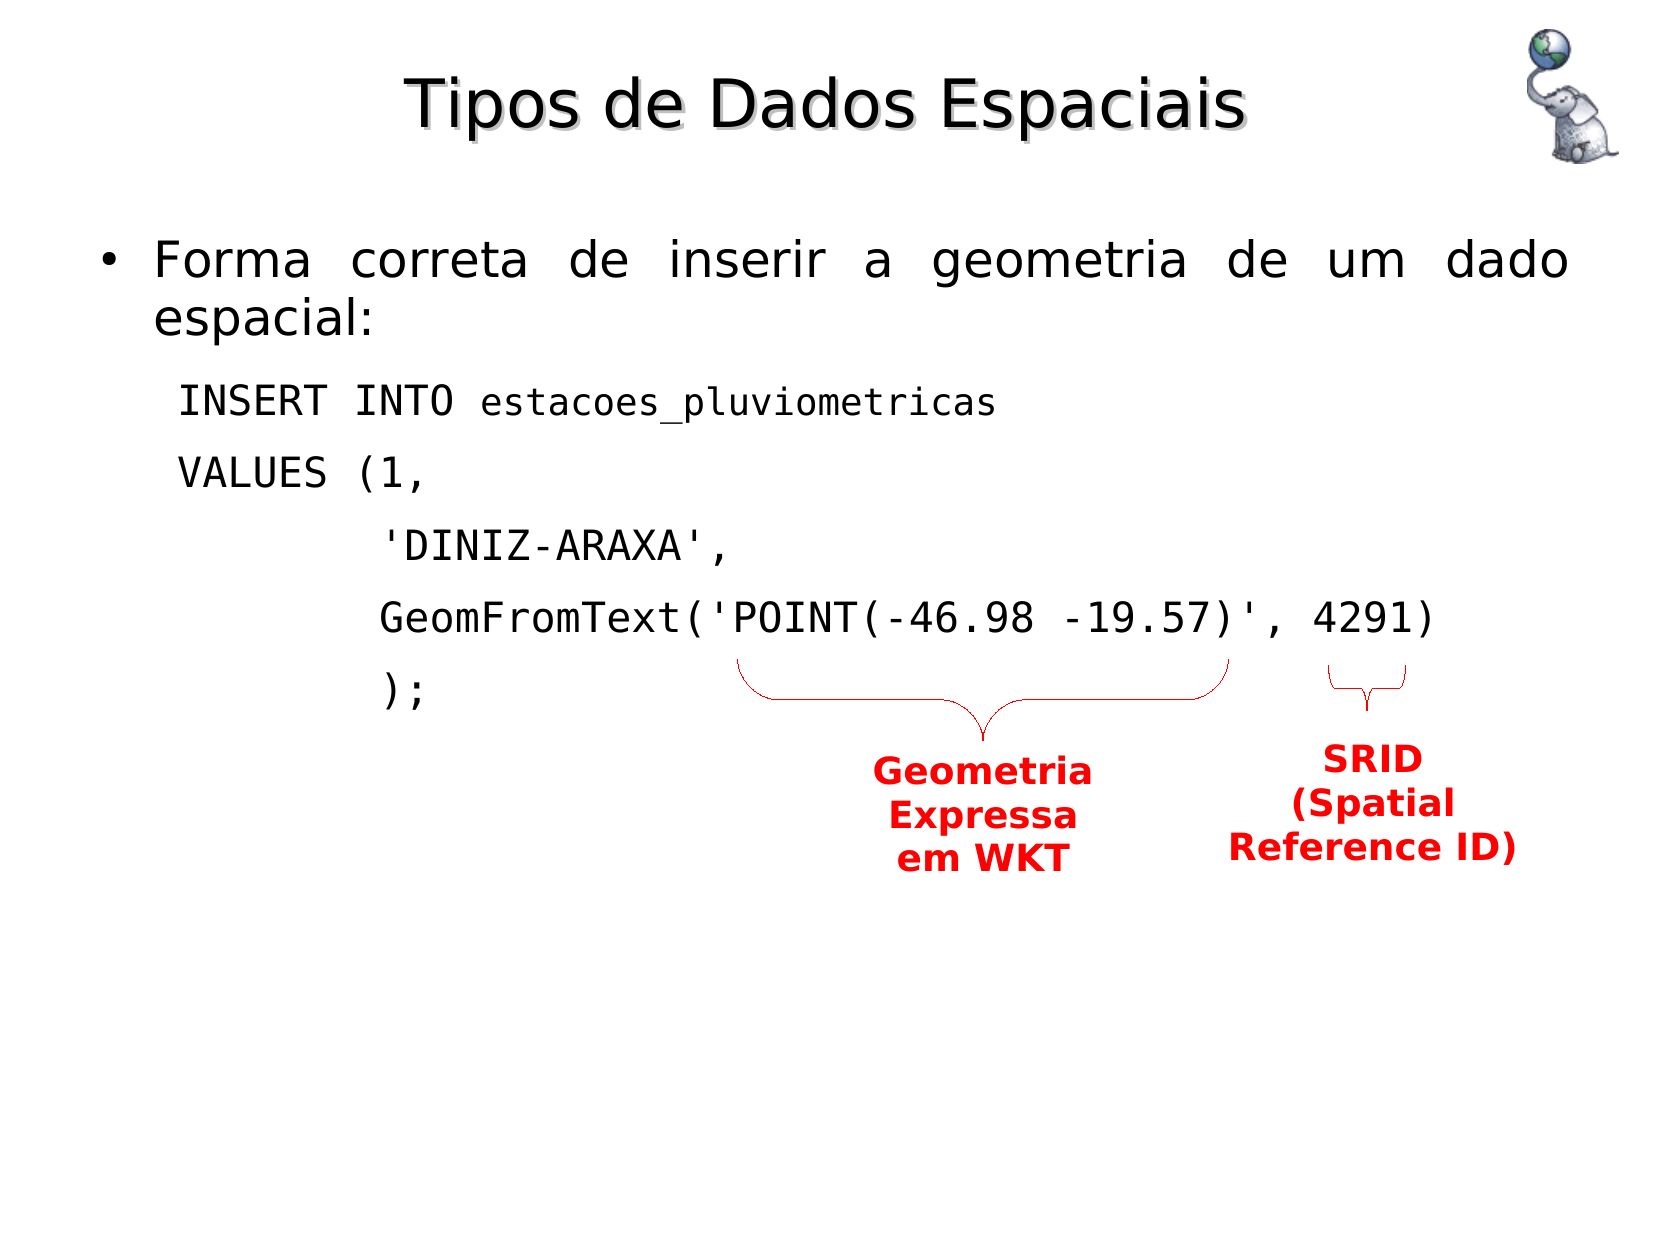

# Tipos de Dados Espaciais
Forma correta de inserir a geometria de um dado espacial:
INSERT INTO estacoes_pluviometricas
VALUES (1,
 'DINIZ-ARAXA',
 GeomFromText('POINT(-46.98 -19.57)', 4291)
 );
Geometria
Expressa
em WKT
SRID
(Spatial Reference ID)